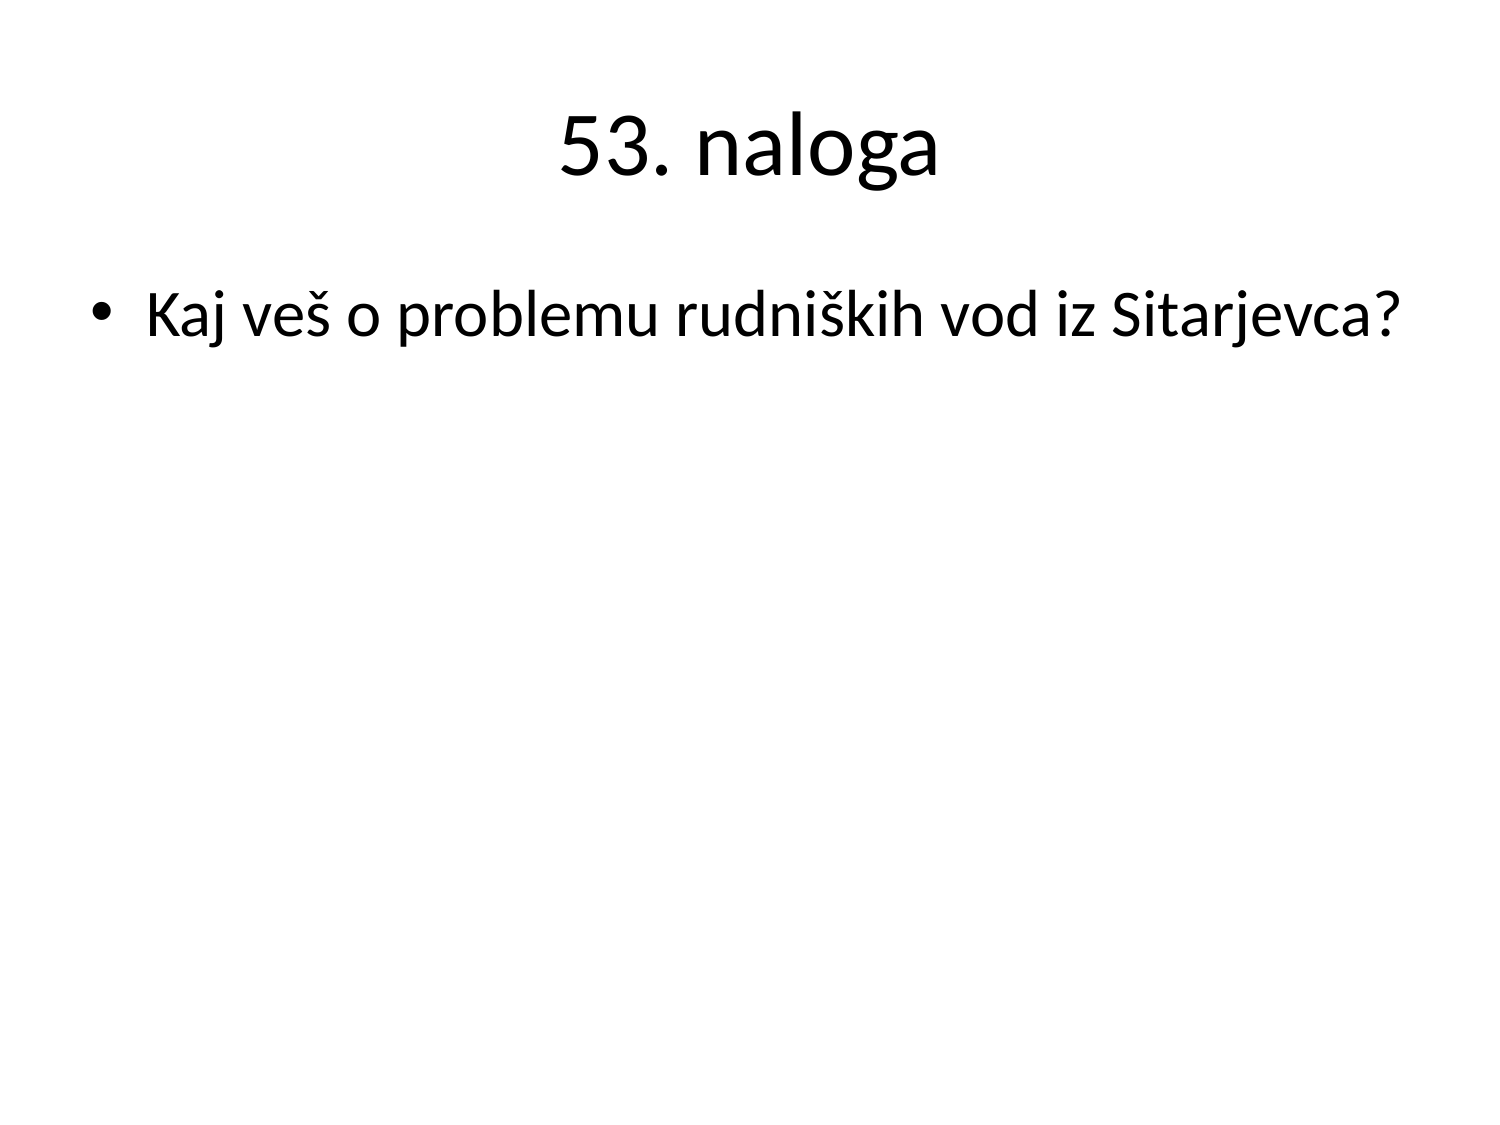

# 53. naloga
Kaj veš o problemu rudniških vod iz Sitarjevca?